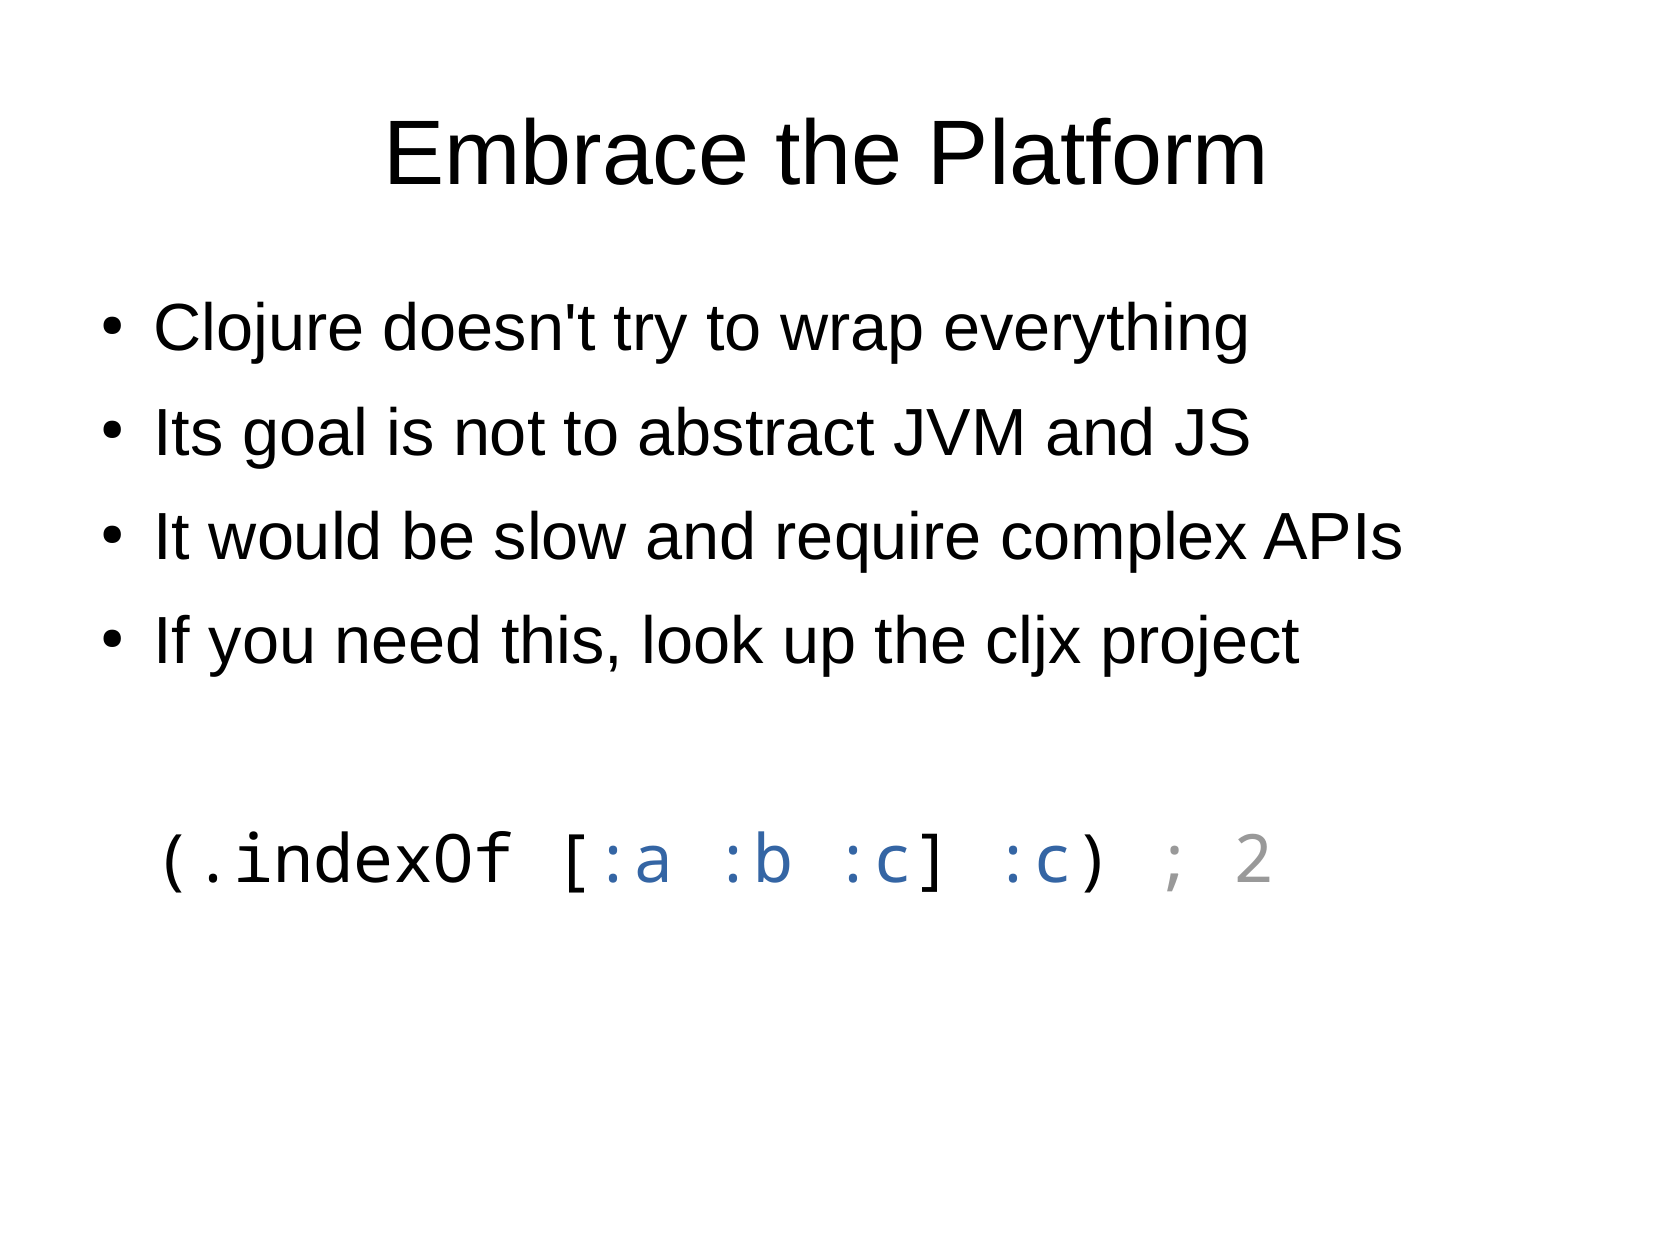

# Embrace the Platform
Clojure doesn't try to wrap everything
Its goal is not to abstract JVM and JS
It would be slow and require complex APIs
If you need this, look up the cljx project
(.indexOf [:a :b :c] :c) ; 2